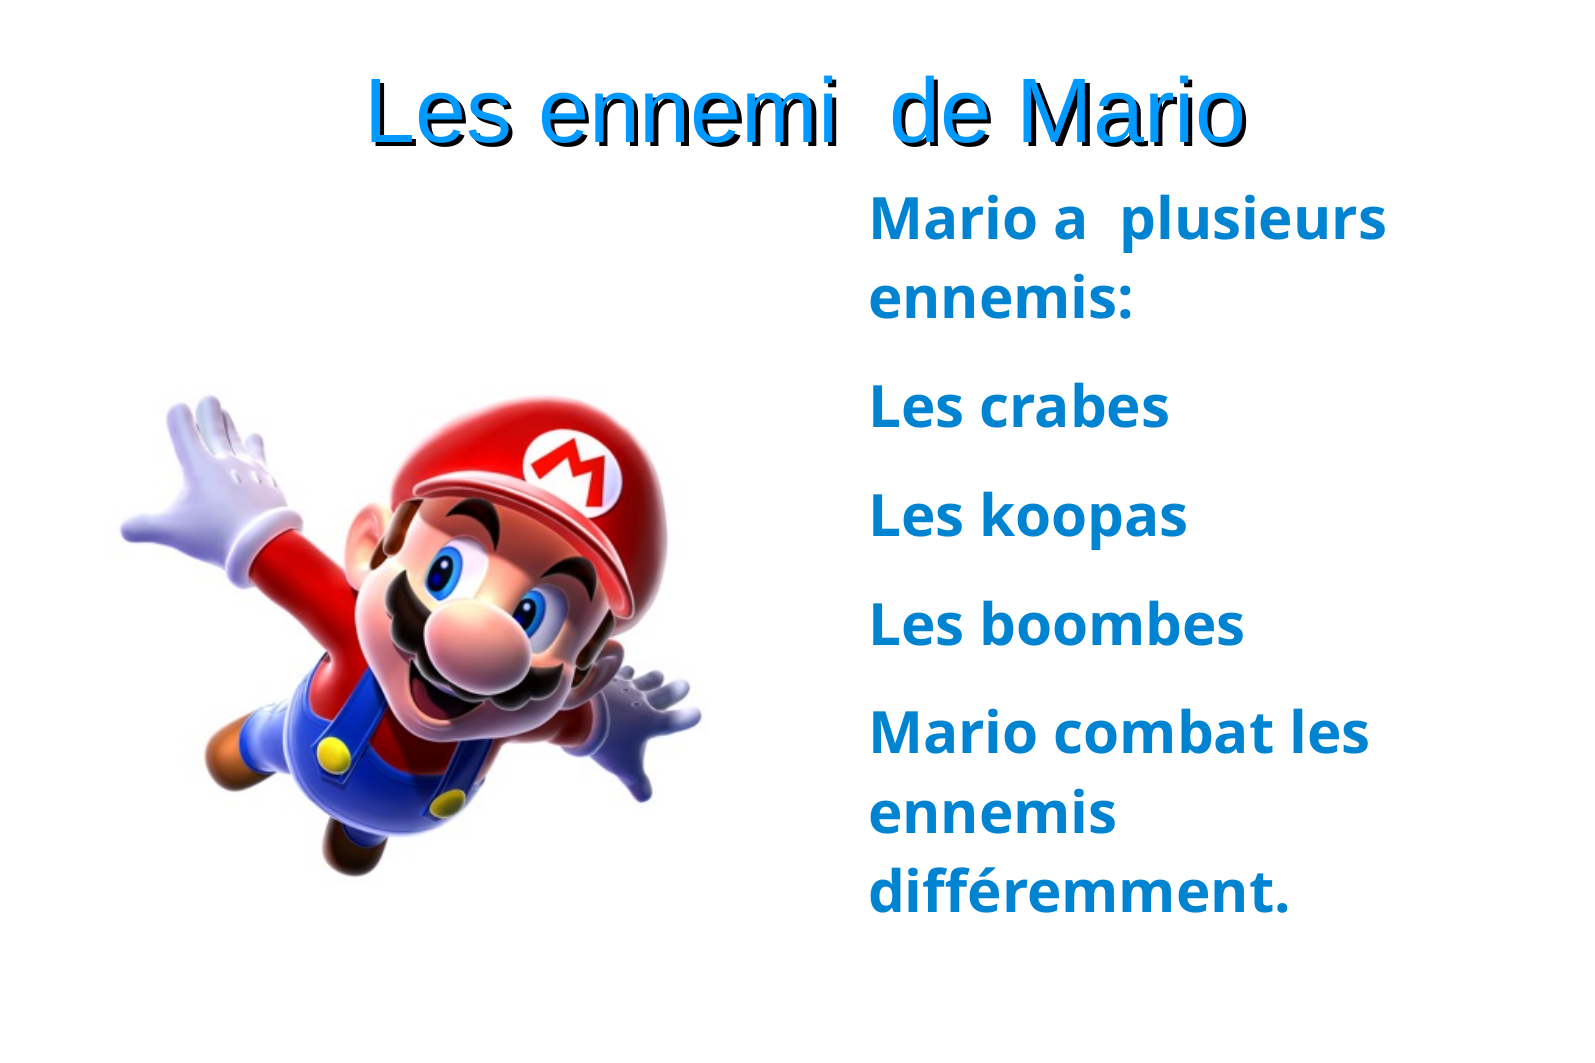

# Les ennemi de Mario
Mario a plusieurs ennemis:
Les crabes
Les koopas
Les boombes
Mario combat les ennemis différemment.